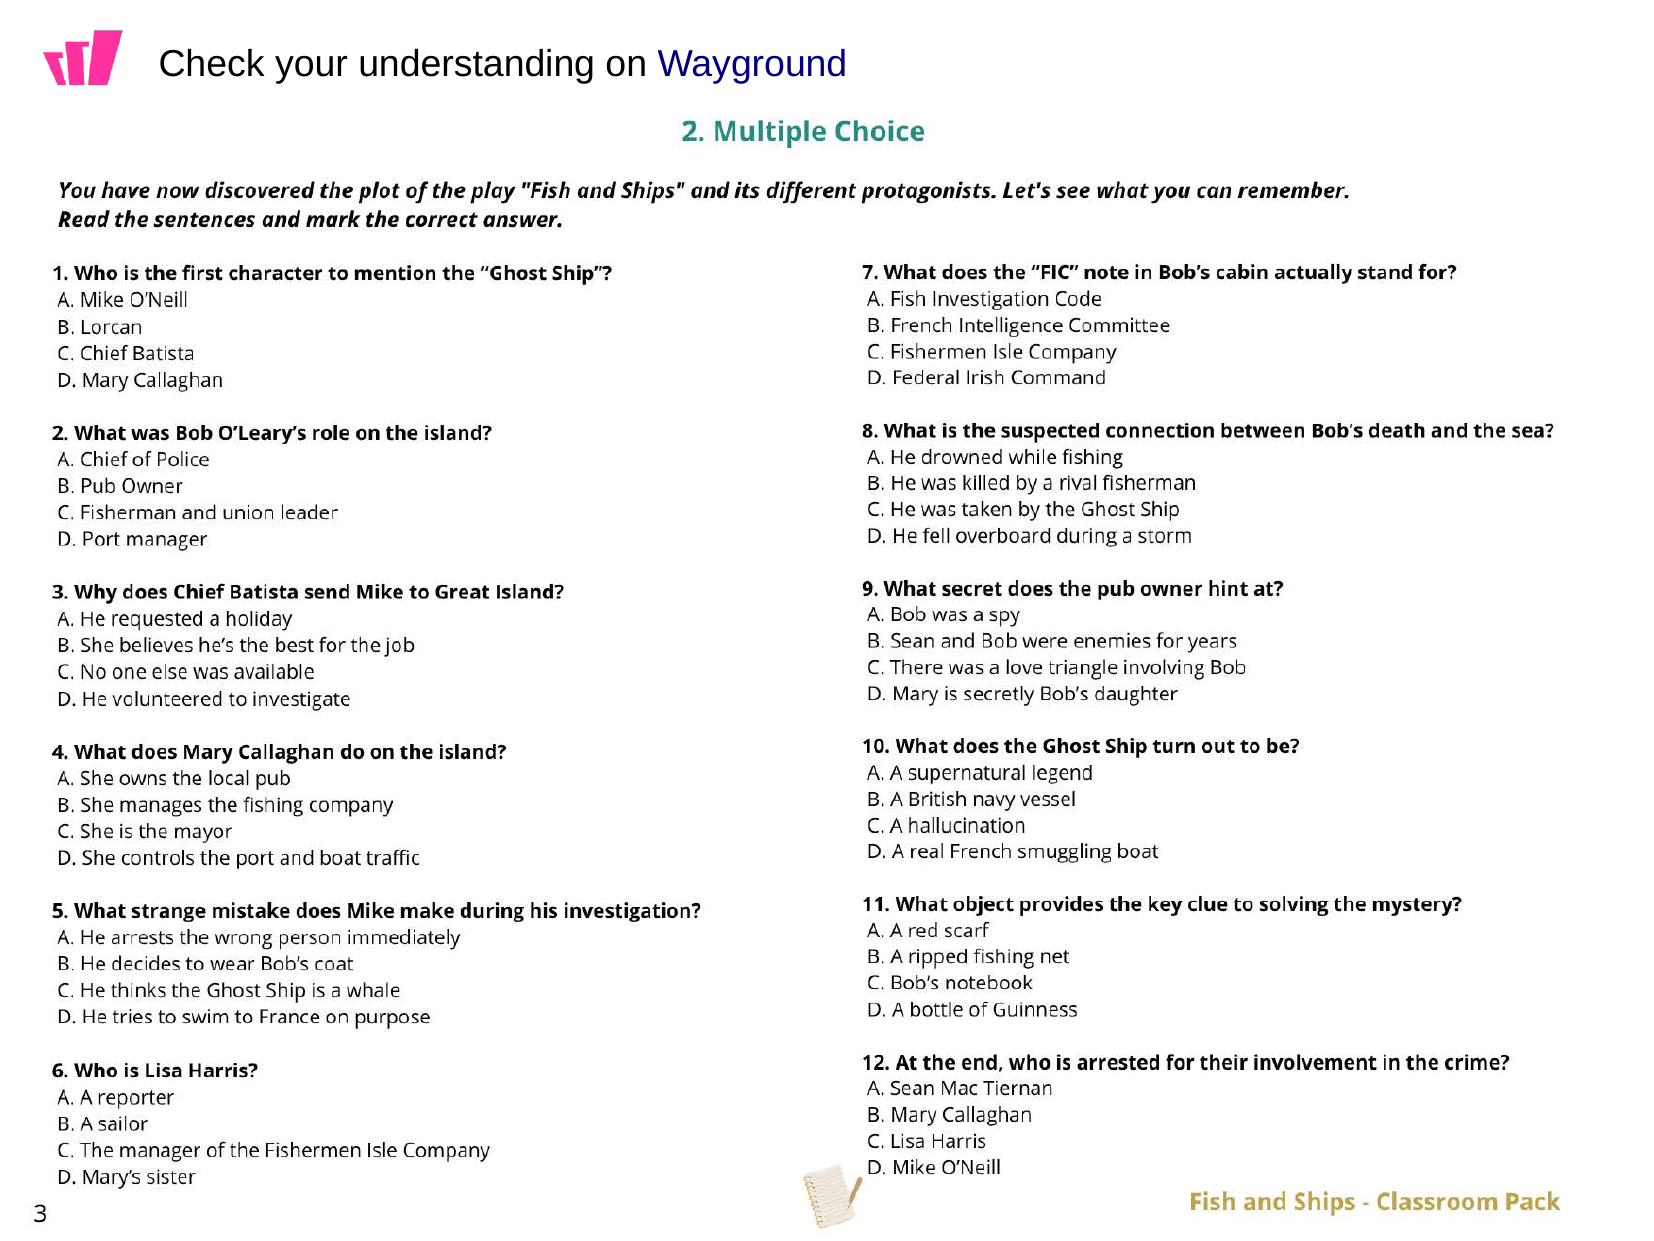

Quiz à faire après la pièce depuis l’application : directement dans la salle de théatre?
https://wayground.com/admin/quiz/69a9931b438c0232ae50a4c4
Check your understanding on Wayground